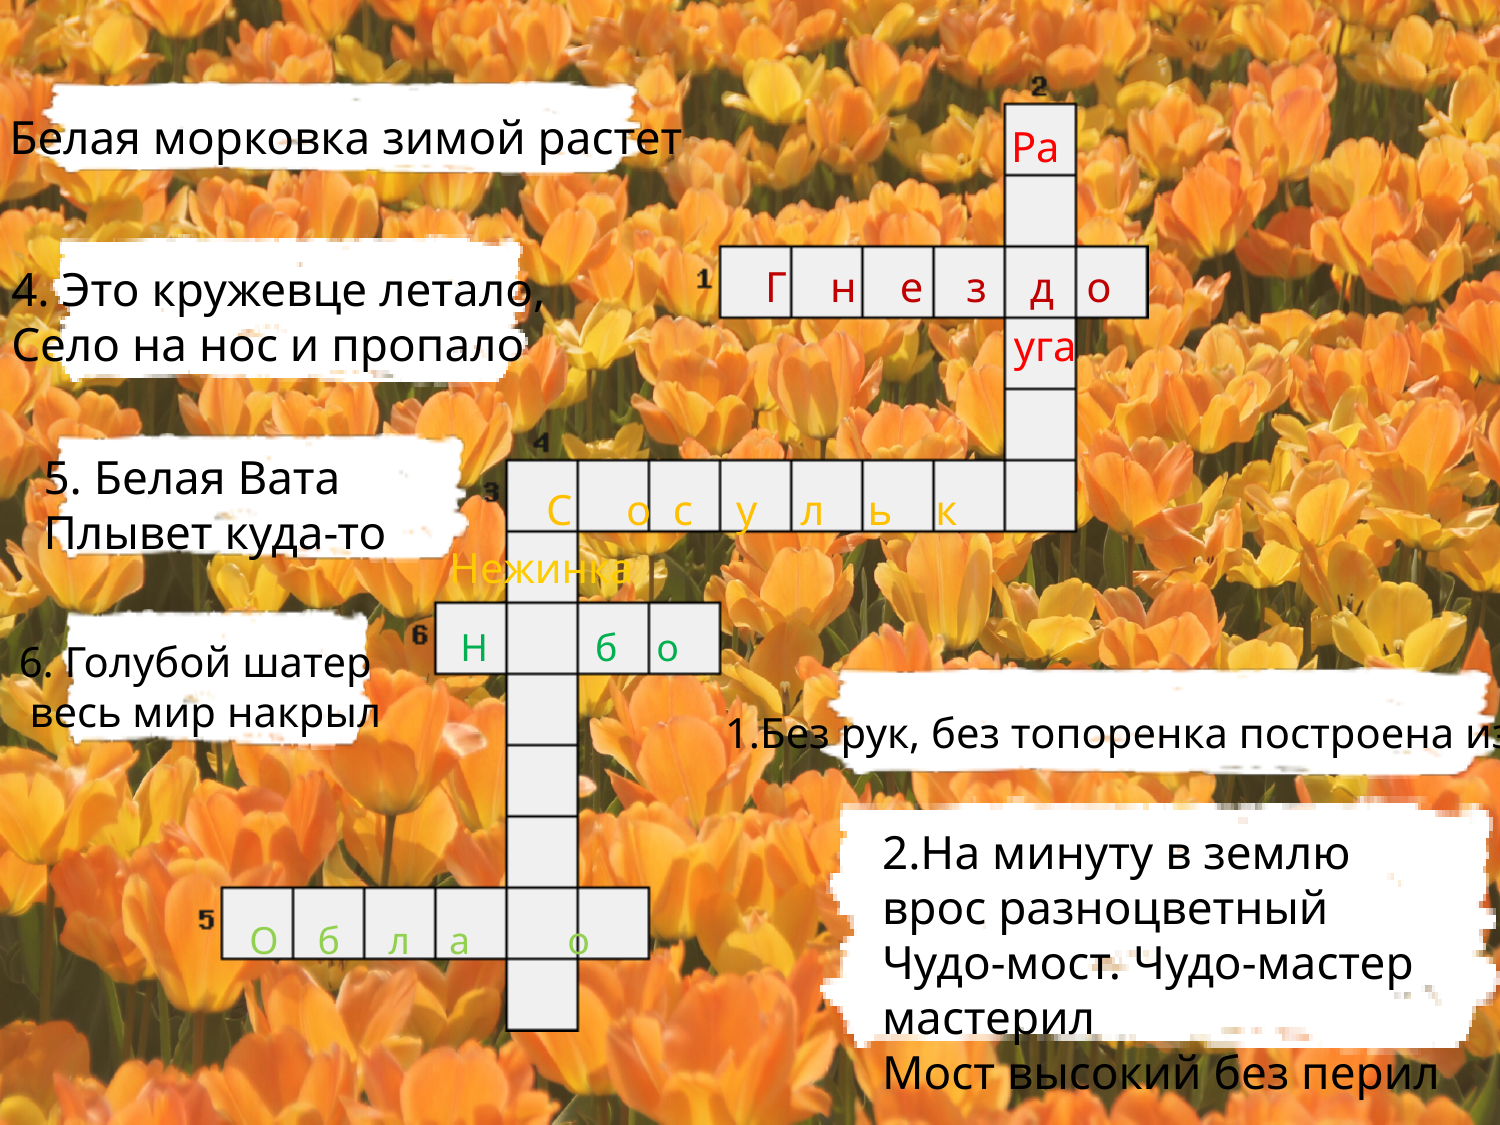

3. Белая морковка зимой растет
Ра
4. Это кружевце летало,
Село на нос и пропало
Г н е з д о
уга
5. Белая Вата
Плывет куда-то
С о с у л ь к
Нежинка
Н б о
6. Голубой шатер
 весь мир накрыл
1.Без рук, без топоренка построена избенка
2.На минуту в землю врос разноцветный
Чудо-мост. Чудо-мастер мастерил
Мост высокий без перил
О б л а о